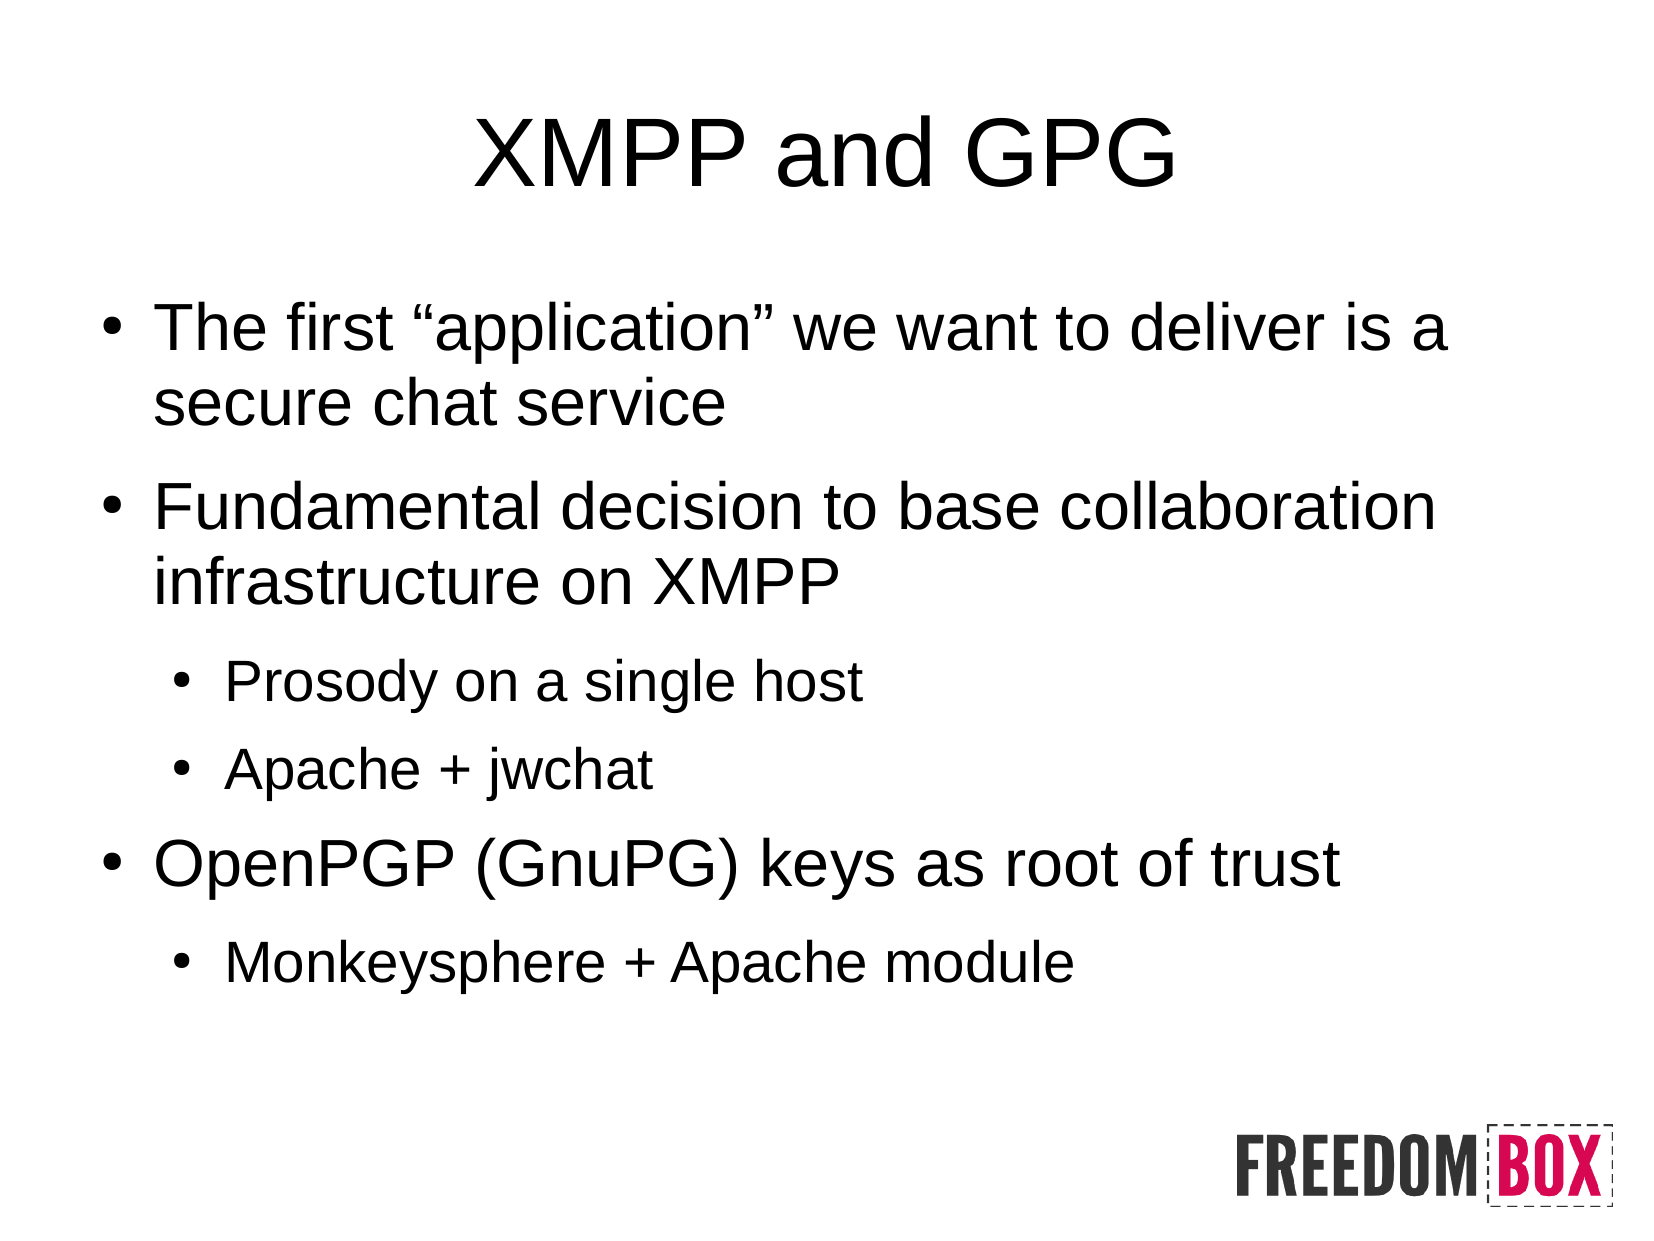

# XMPP and GPG
The first “application” we want to deliver is a secure chat service
Fundamental decision to base collaboration infrastructure on XMPP
Prosody on a single host
Apache + jwchat
OpenPGP (GnuPG) keys as root of trust
Monkeysphere + Apache module